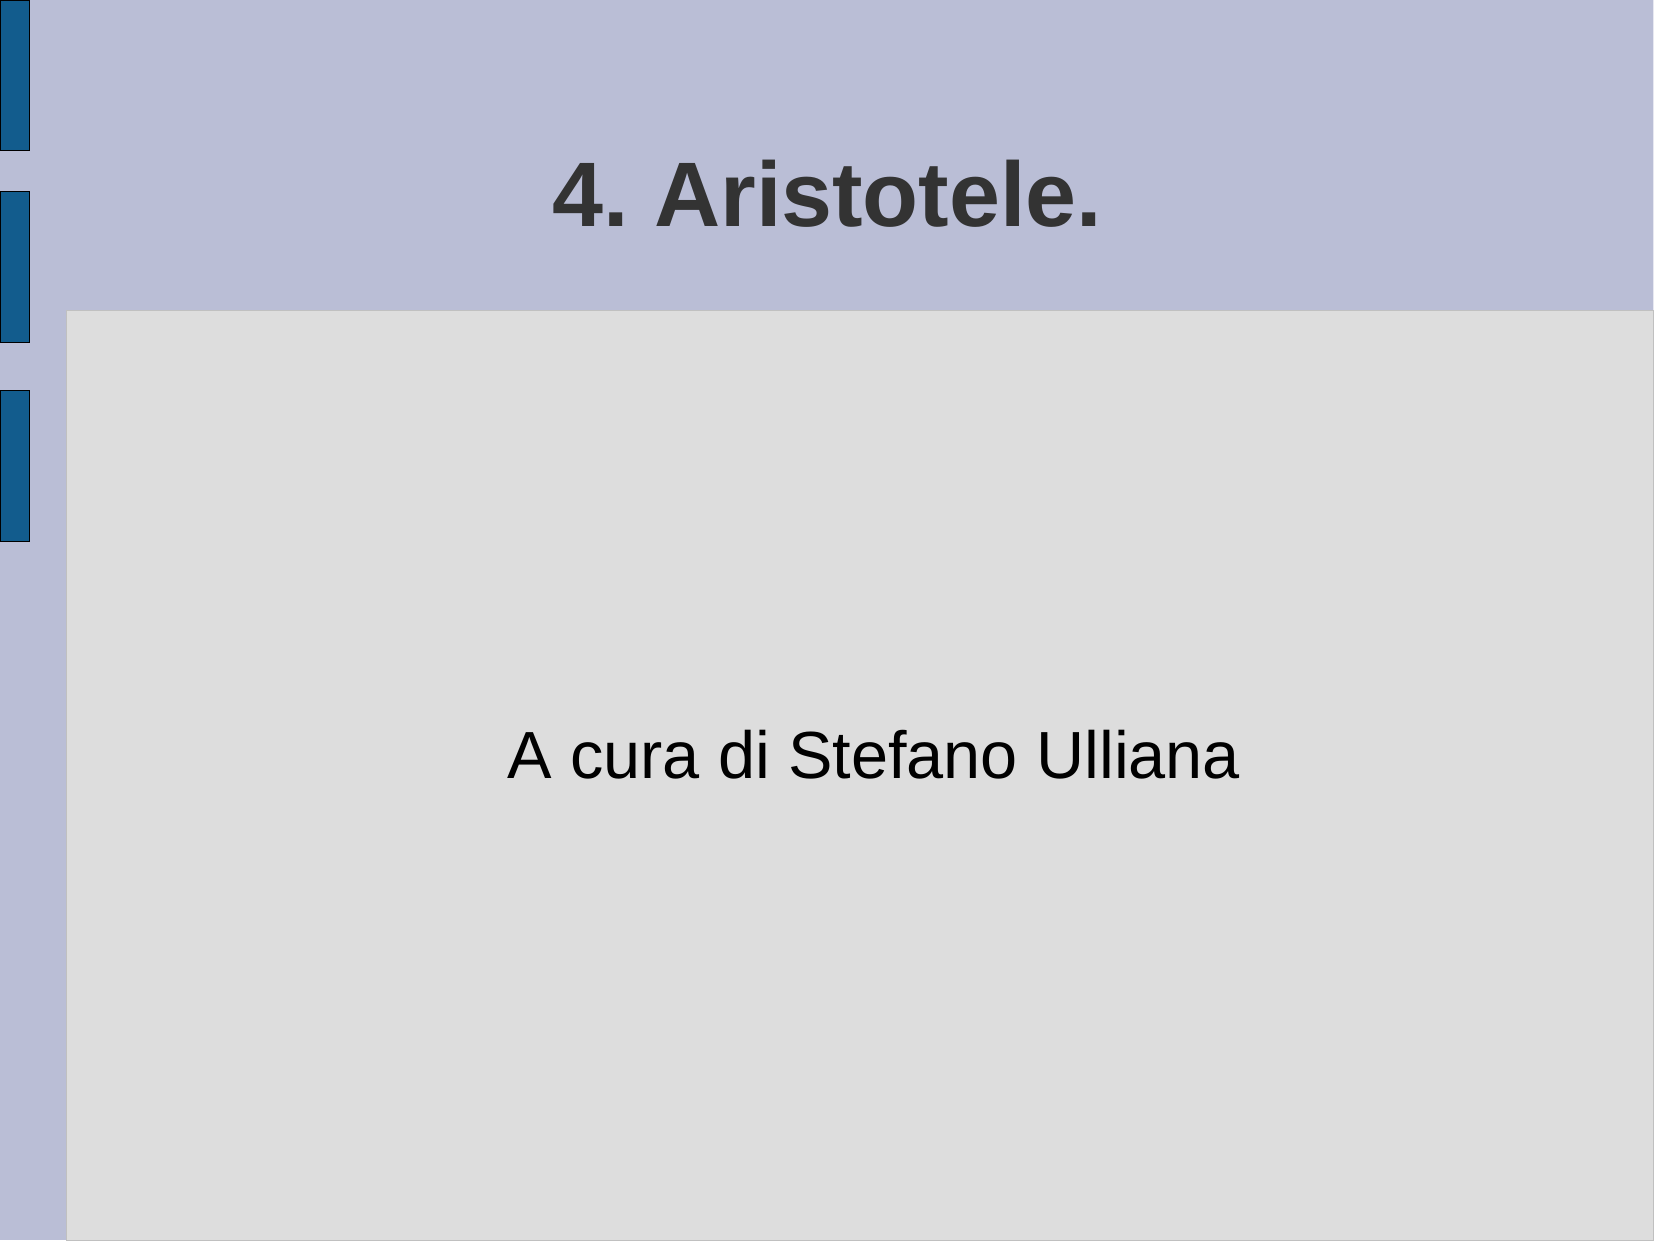

# 4. Aristotele.
A cura di Stefano Ulliana